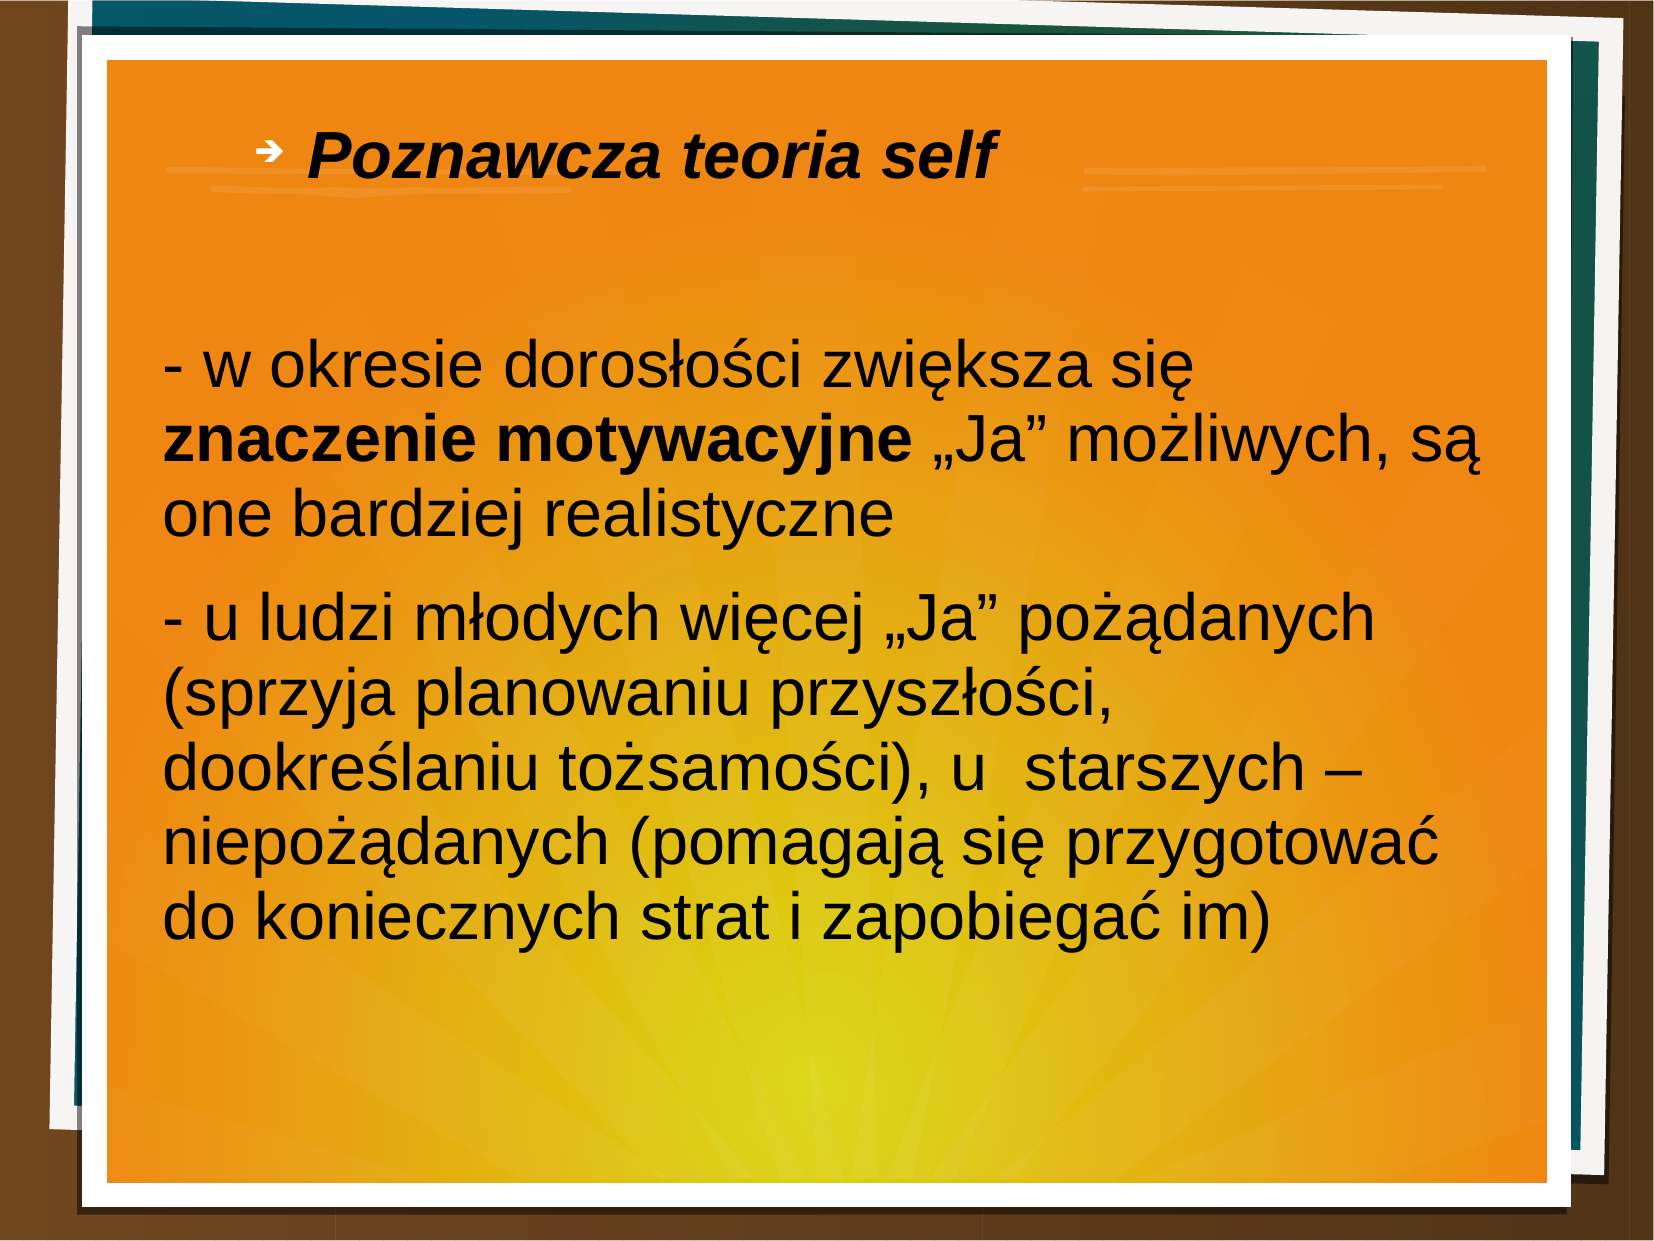

# Poznawcza teoria self
- w okresie dorosłości zwiększa się znaczenie motywacyjne „Ja” możliwych, są one bardziej realistyczne
- u ludzi młodych więcej „Ja” pożądanych (sprzyja planowaniu przyszłości, dookreślaniu tożsamości), u starszych – niepożądanych (pomagają się przygotować do koniecznych strat i zapobiegać im)